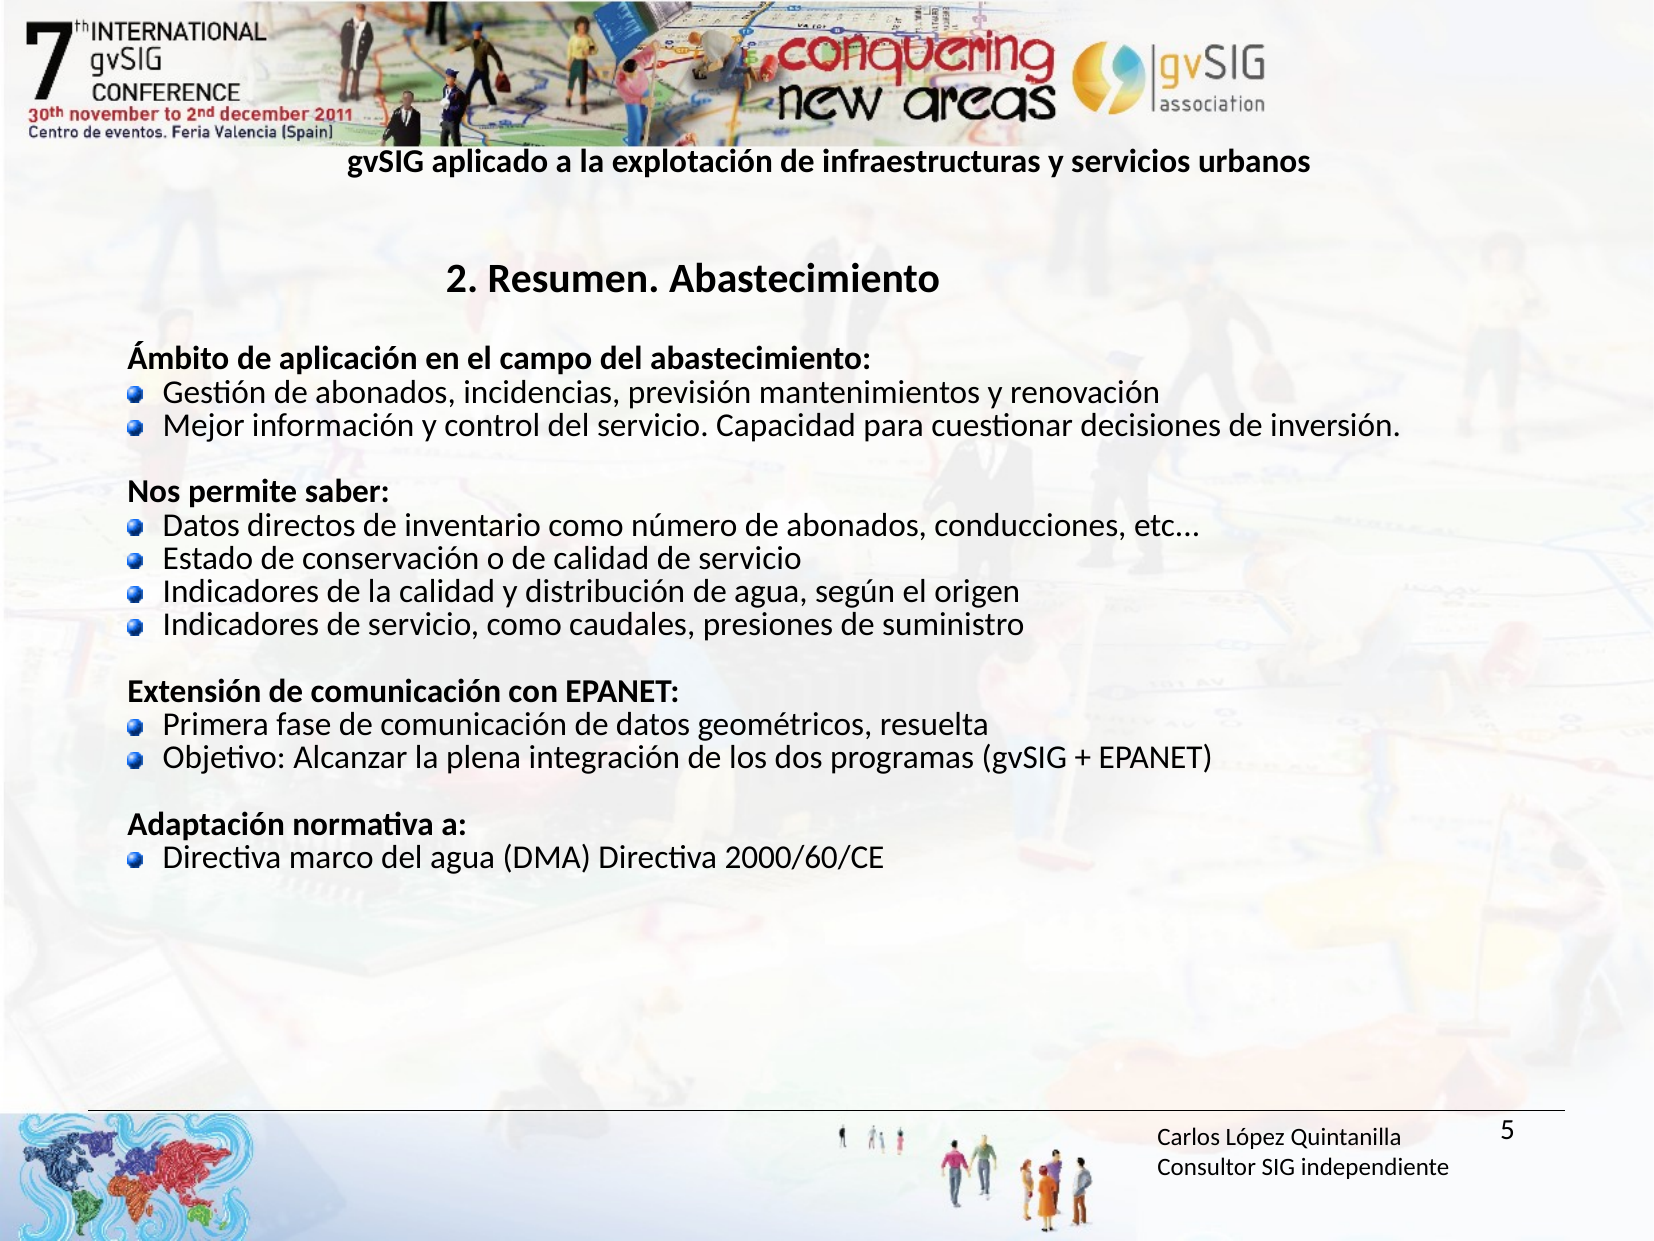

# gvSIG aplicado a la explotación de infraestructuras y servicios urbanos
2. Resumen. Abastecimiento
Ámbito de aplicación en el campo del abastecimiento:
Gestión de abonados, incidencias, previsión mantenimientos y renovación
Mejor información y control del servicio. Capacidad para cuestionar decisiones de inversión.
Nos permite saber:
Datos directos de inventario como número de abonados, conducciones, etc...
Estado de conservación o de calidad de servicio
Indicadores de la calidad y distribución de agua, según el origen
Indicadores de servicio, como caudales, presiones de suministro
Extensión de comunicación con EPANET:
Primera fase de comunicación de datos geométricos, resuelta
Objetivo: Alcanzar la plena integración de los dos programas (gvSIG + EPANET)
Adaptación normativa a:
Directiva marco del agua (DMA) Directiva 2000/60/CE
Carlos López Quintanilla
Consultor SIG independiente